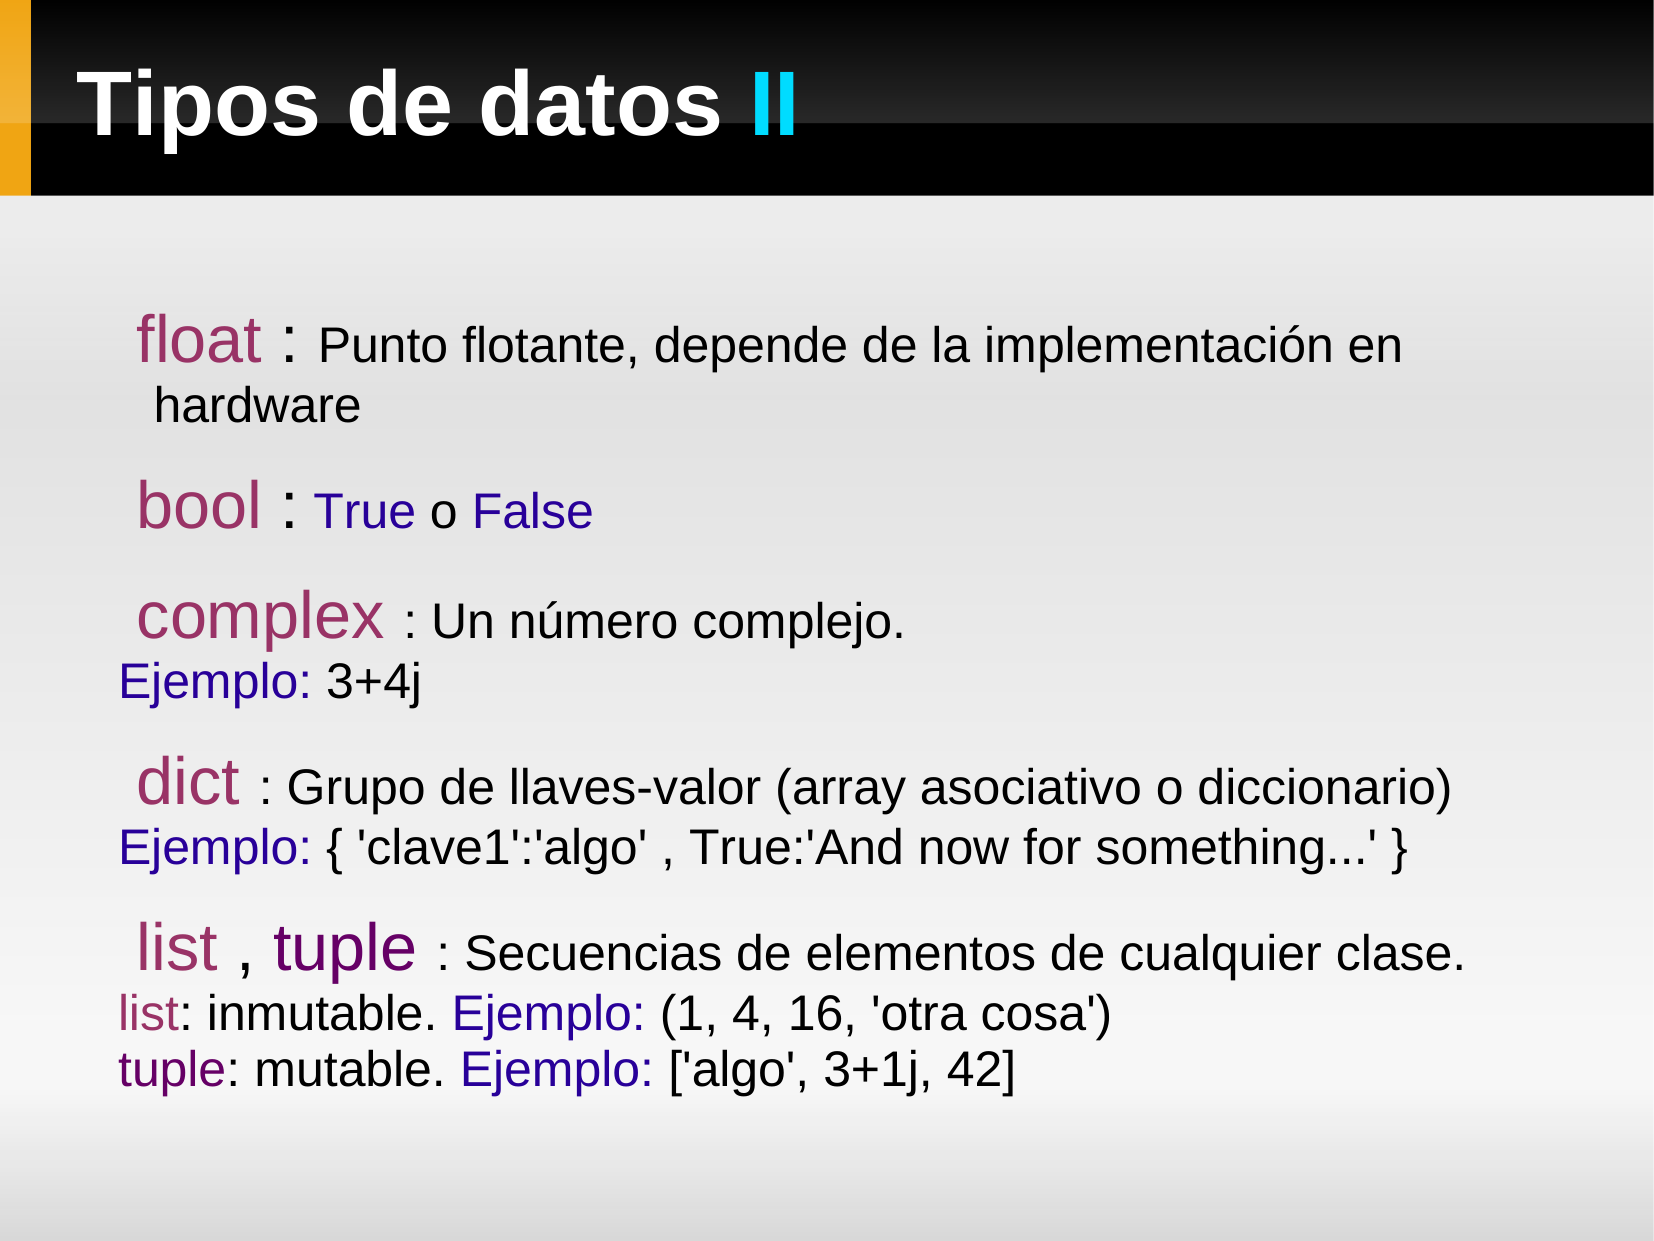

# Tipos de datos II
 float : Punto flotante, depende de la implementación en hardware
 bool : True o False
 complex : Un número complejo.
Ejemplo: 3+4j
 dict : Grupo de llaves-valor (array asociativo o diccionario)
Ejemplo: { 'clave1':'algo' , True:'And now for something...' }
 list , tuple : Secuencias de elementos de cualquier clase.
list: inmutable. Ejemplo: (1, 4, 16, 'otra cosa')
tuple: mutable. Ejemplo: ['algo', 3+1j, 42]